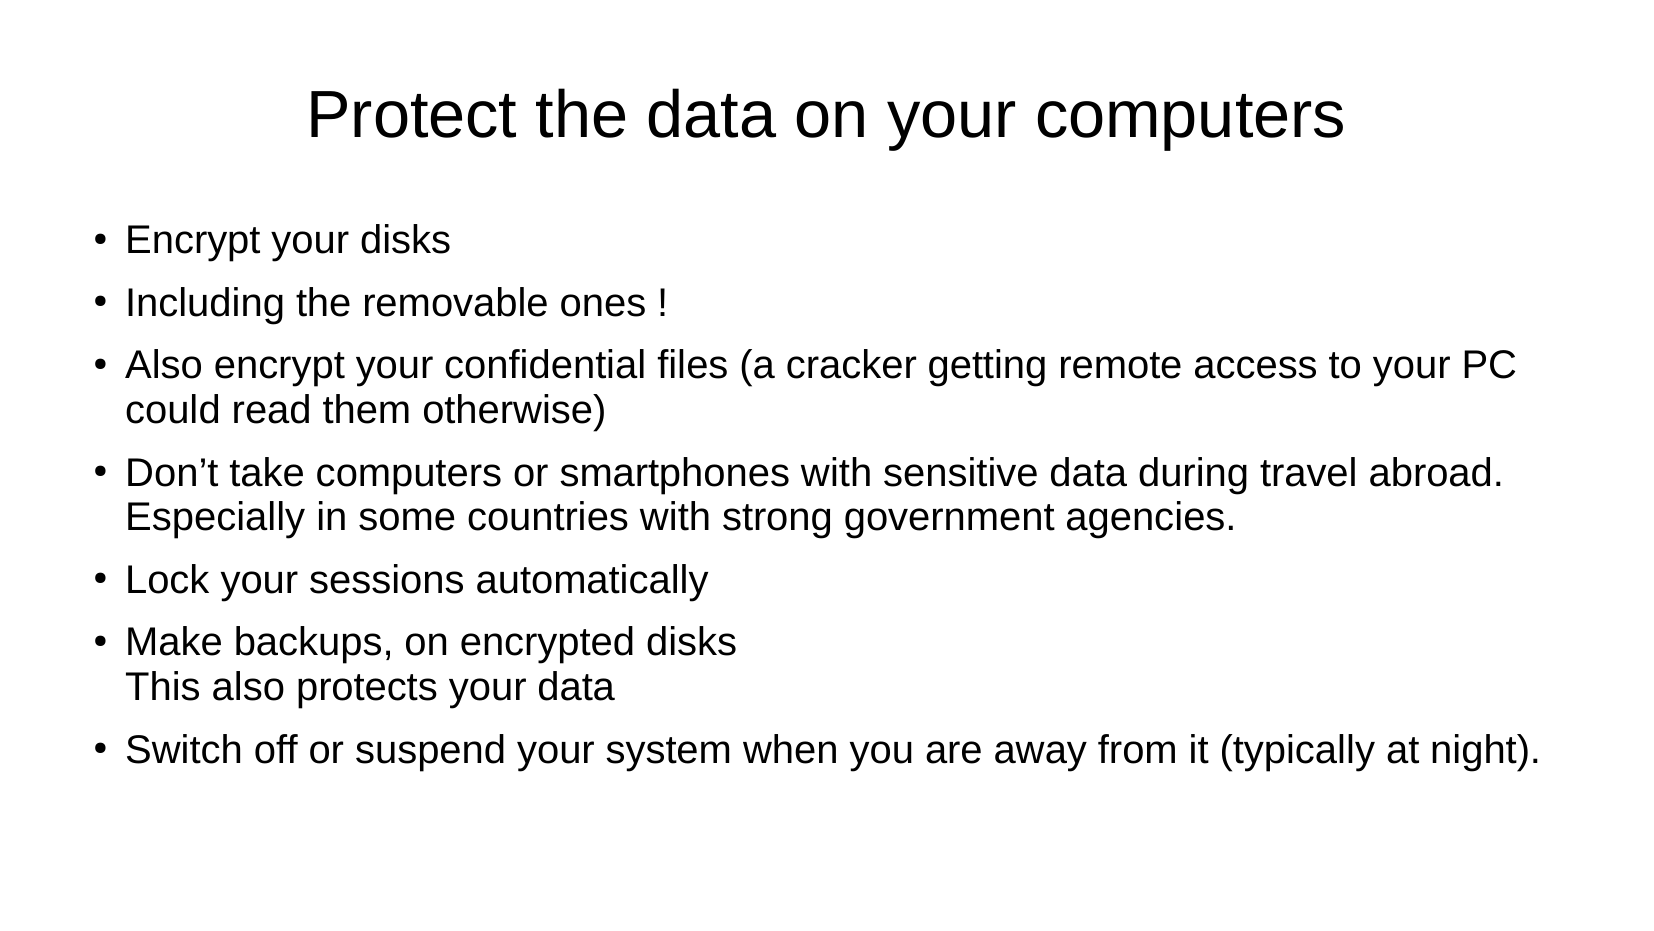

# Protect the data on your computers
Encrypt your disks
Including the removable ones !
Also encrypt your confidential files (a cracker getting remote access to your PC could read them otherwise)
Don’t take computers or smartphones with sensitive data during travel abroad. Especially in some countries with strong government agencies.
Lock your sessions automatically
Make backups, on encrypted disks
This also protects your data
Switch off or suspend your system when you are away from it (typically at night).